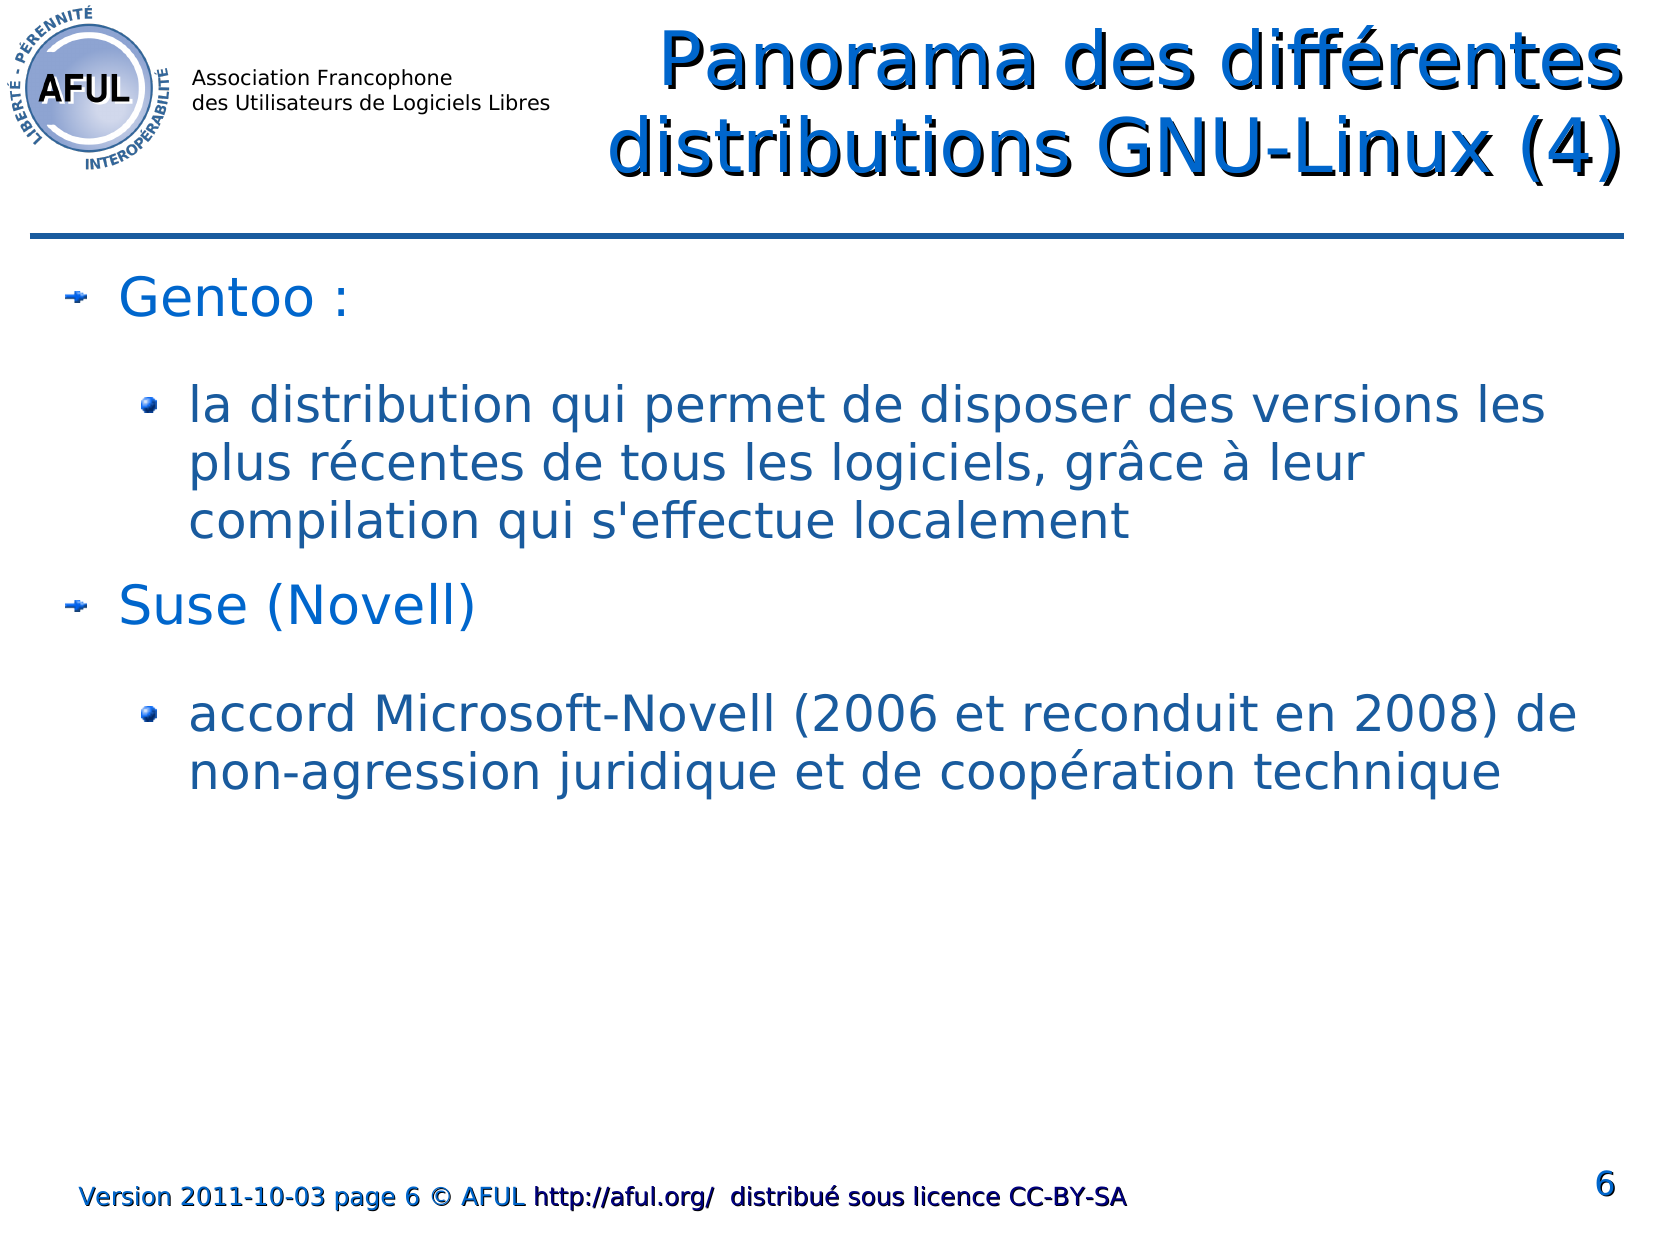

# Panorama des différentes distributions GNU-Linux (4)
Gentoo :
la distribution qui permet de disposer des versions les plus récentes de tous les logiciels, grâce à leur compilation qui s'effectue localement
Suse (Novell)
accord Microsoft-Novell (2006 et reconduit en 2008) de non-agression juridique et de coopération technique